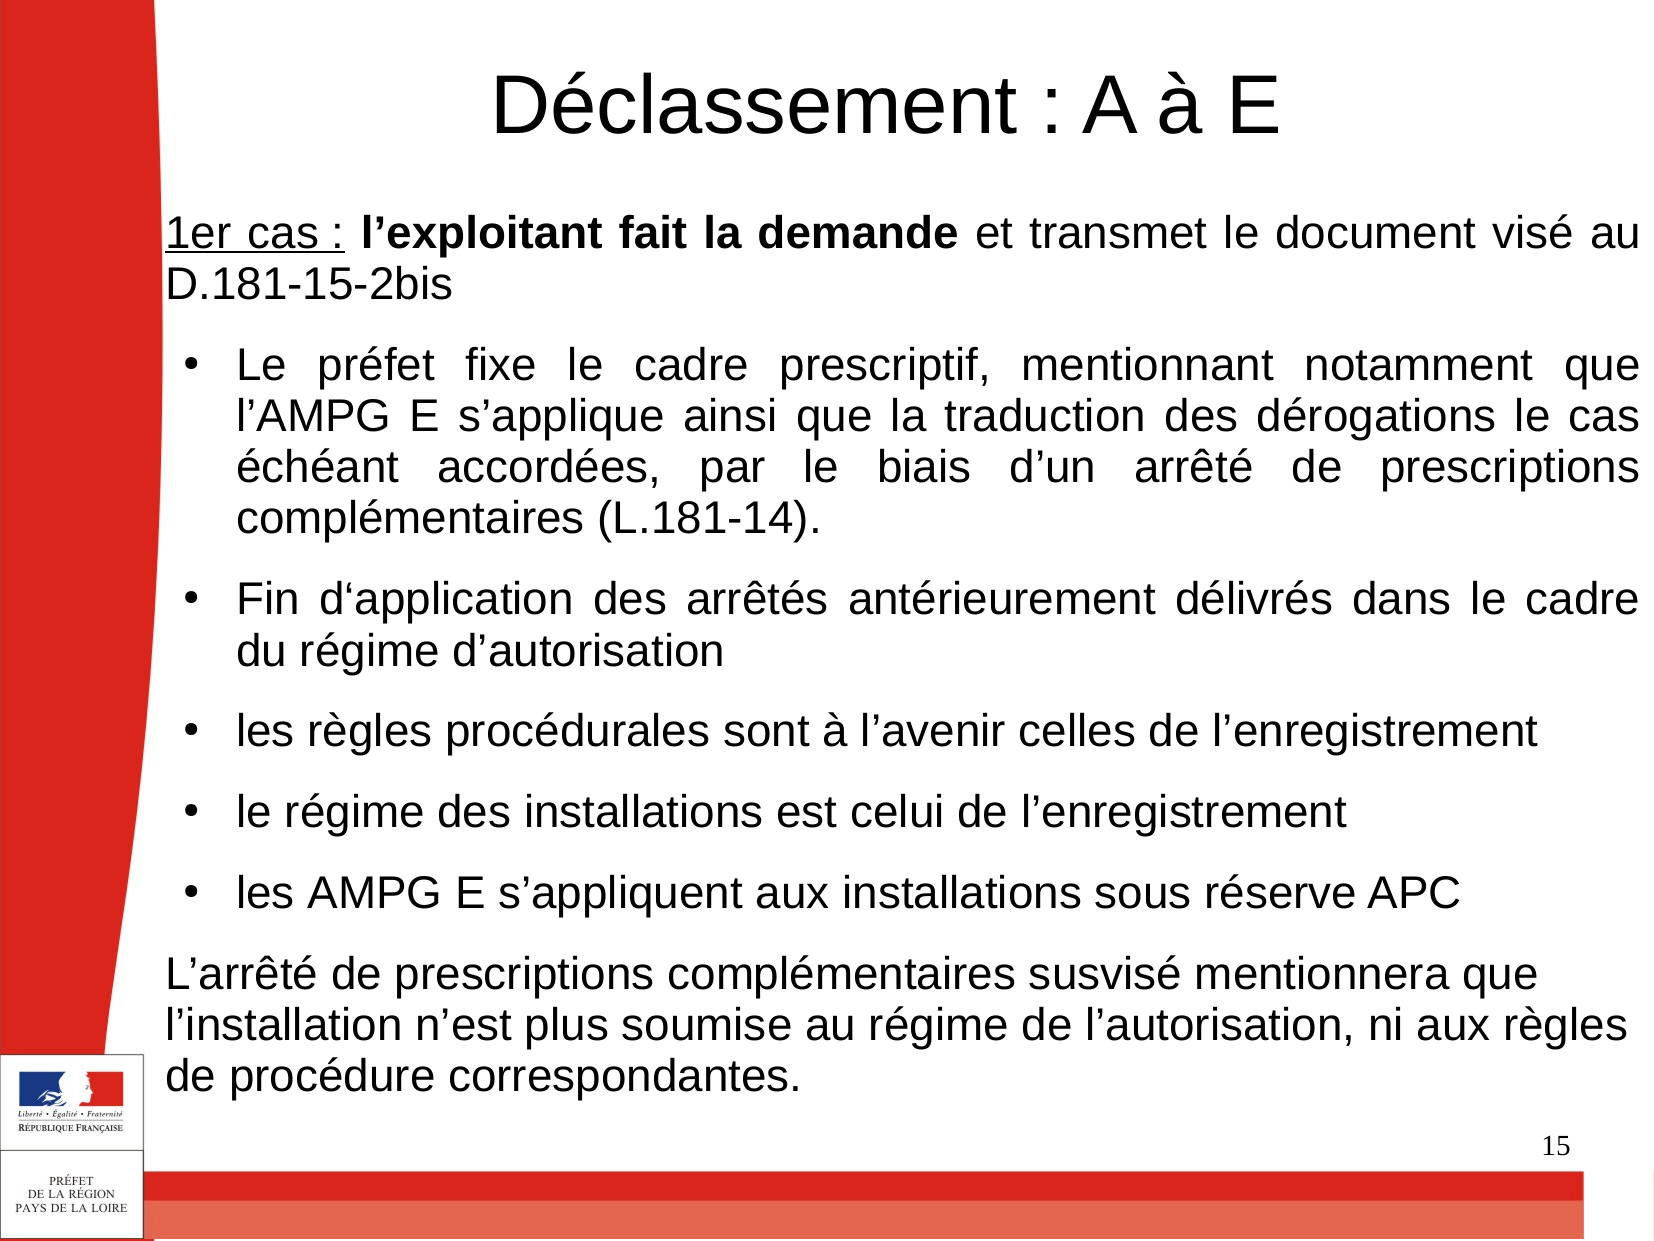

# Déclassement : A à E
1er cas : l’exploitant fait la demande et transmet le document visé au D.181-15-2bis
Le préfet fixe le cadre prescriptif, mentionnant notamment que l’AMPG E s’applique ainsi que la traduction des dérogations le cas échéant accordées, par le biais d’un arrêté de prescriptions complémentaires (L.181-14).
Fin d‘application des arrêtés antérieurement délivrés dans le cadre du régime d’autorisation
les règles procédurales sont à l’avenir celles de l’enregistrement
le régime des installations est celui de l’enregistrement
les AMPG E s’appliquent aux installations sous réserve APC
L’arrêté de prescriptions complémentaires susvisé mentionnera que l’installation n’est plus soumise au régime de l’autorisation, ni aux règles de procédure correspondantes.
15